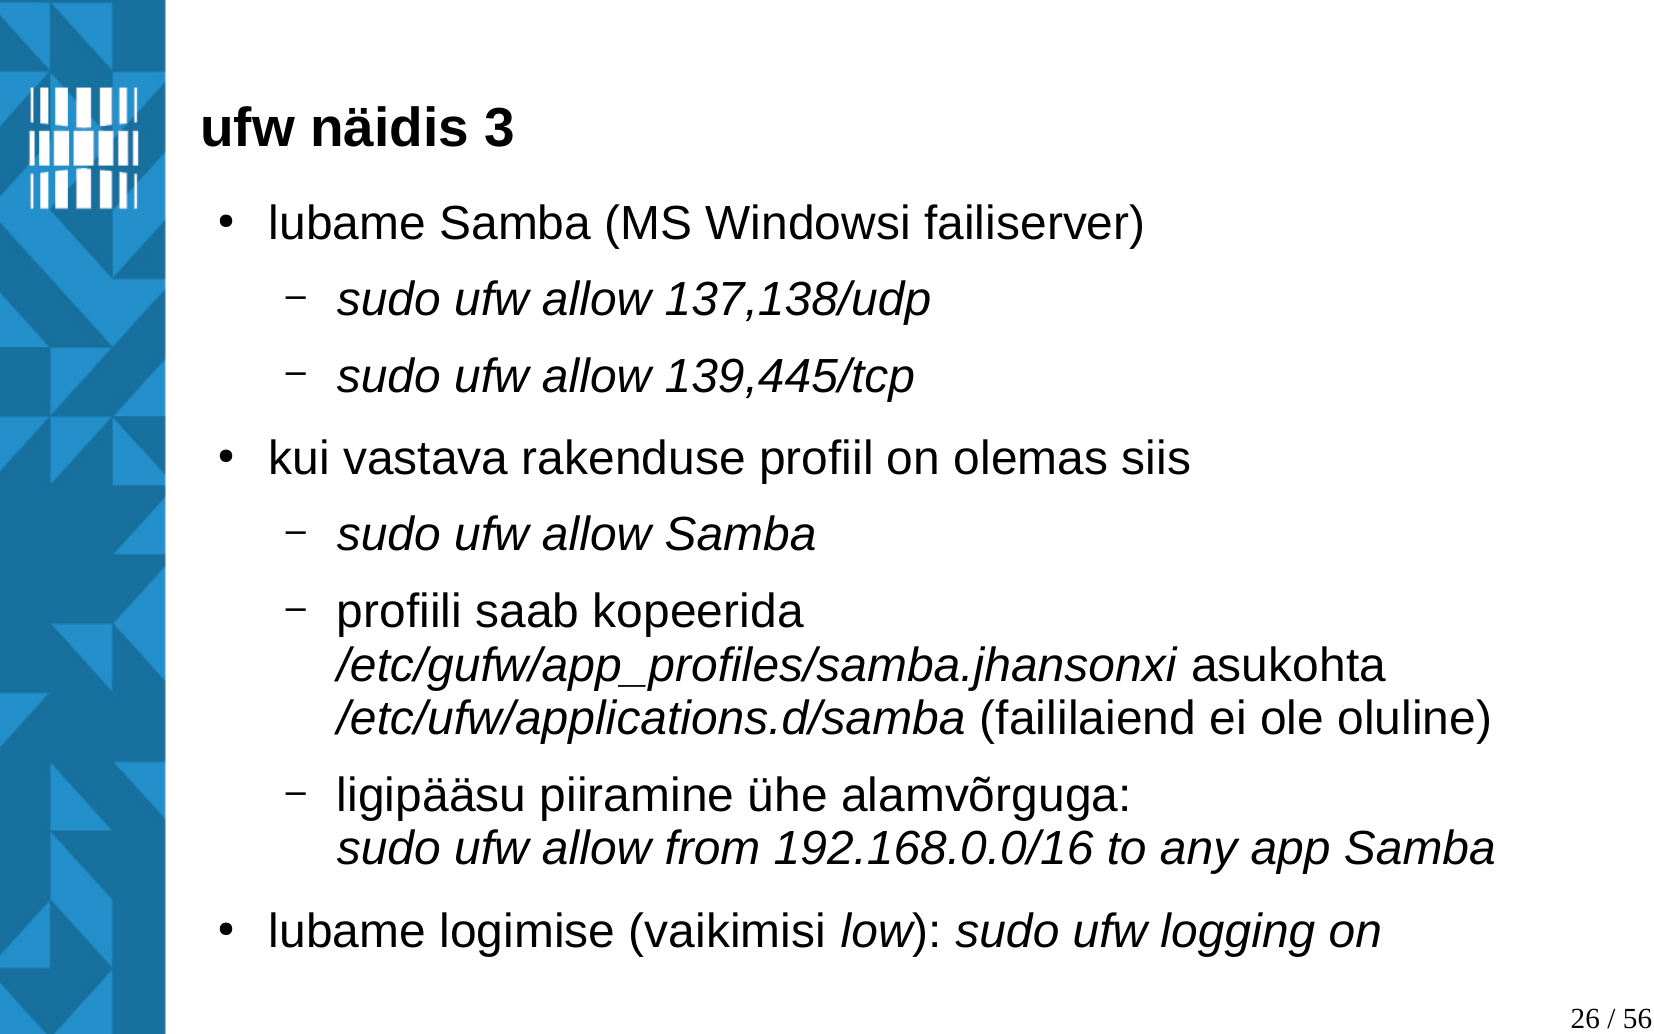

# ufw näidis 3
lubame Samba (MS Windowsi failiserver)
sudo ufw allow 137,138/udp
sudo ufw allow 139,445/tcp
kui vastava rakenduse profiil on olemas siis
sudo ufw allow Samba
profiili saab kopeerida /etc/gufw/app_profiles/samba.jhansonxi asukohta /etc/ufw/applications.d/samba (faililaiend ei ole oluline)
ligipääsu piiramine ühe alamvõrguga:
sudo ufw allow from 192.168.0.0/16 to any app Samba
lubame logimise (vaikimisi low): sudo ufw logging on
26